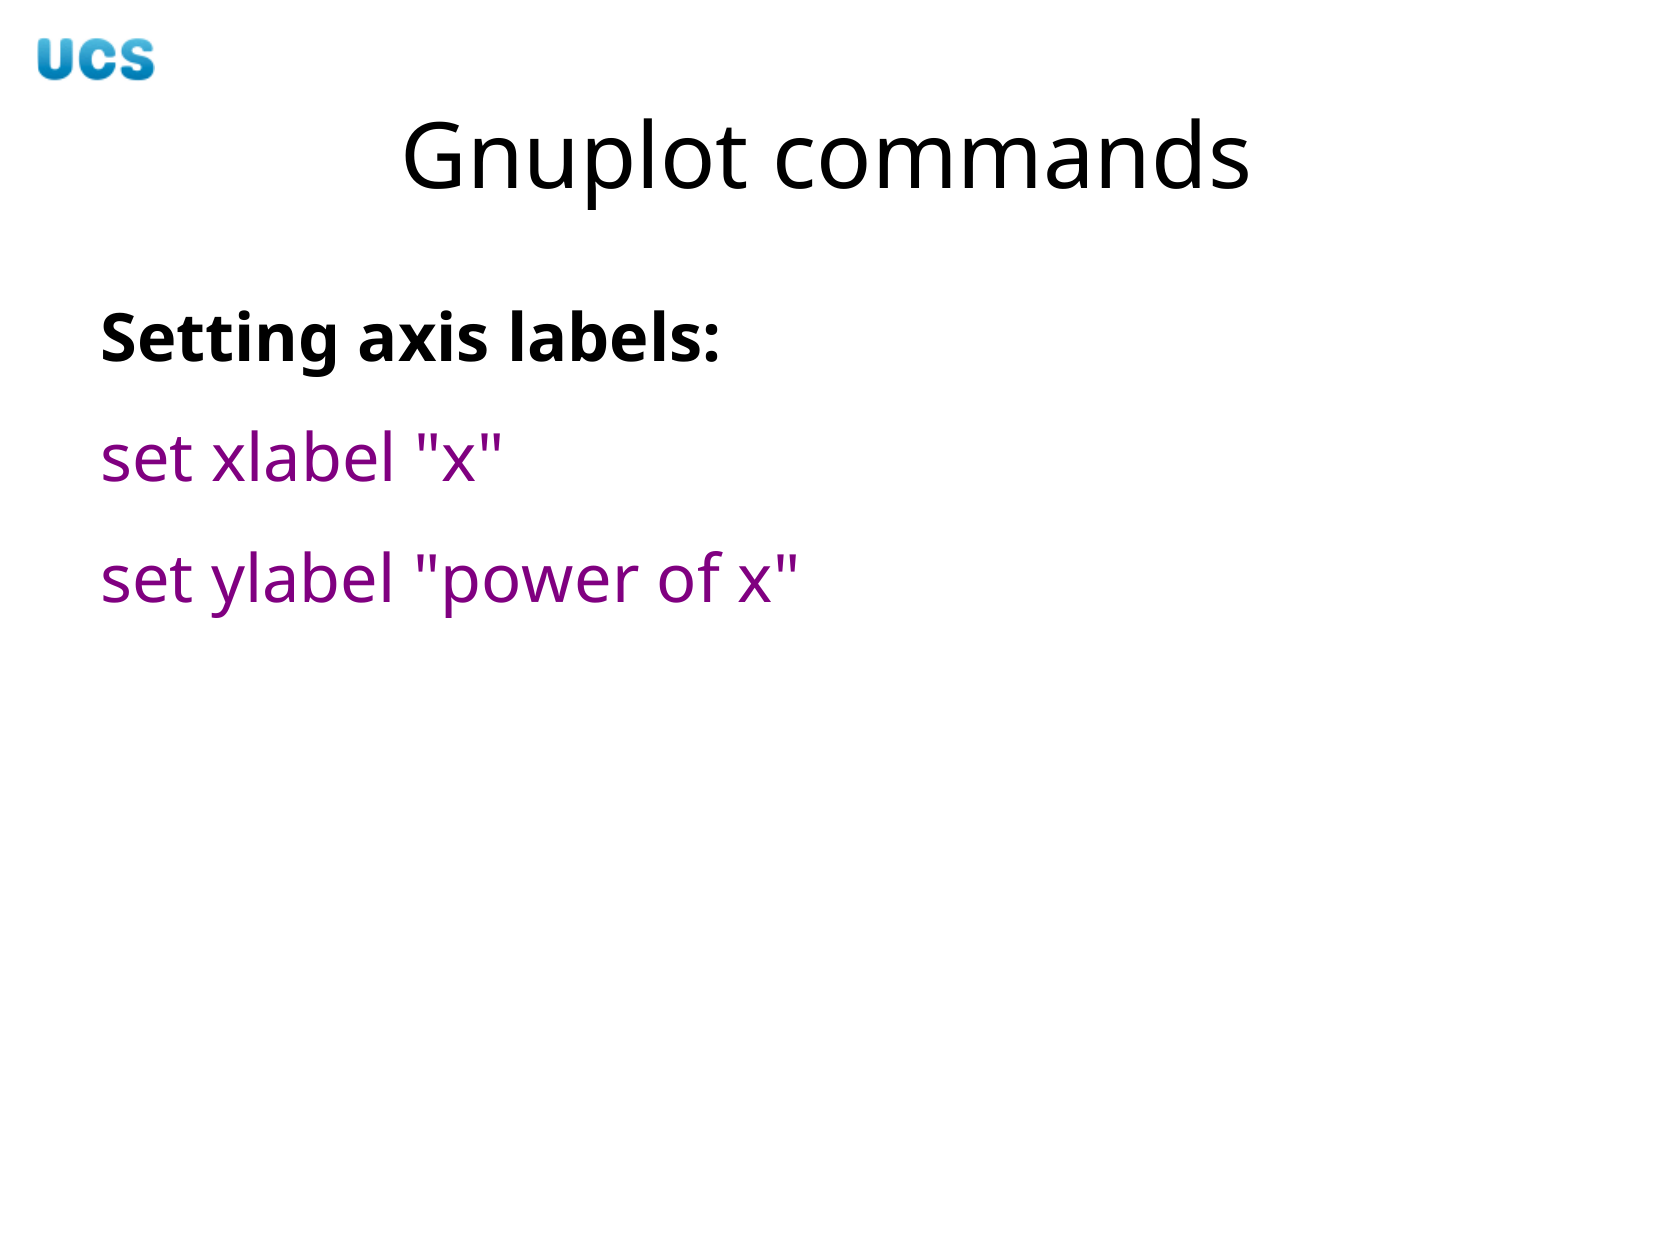

# Gnuplot commands
Setting axis labels:
set xlabel "x"
set ylabel "power of x"